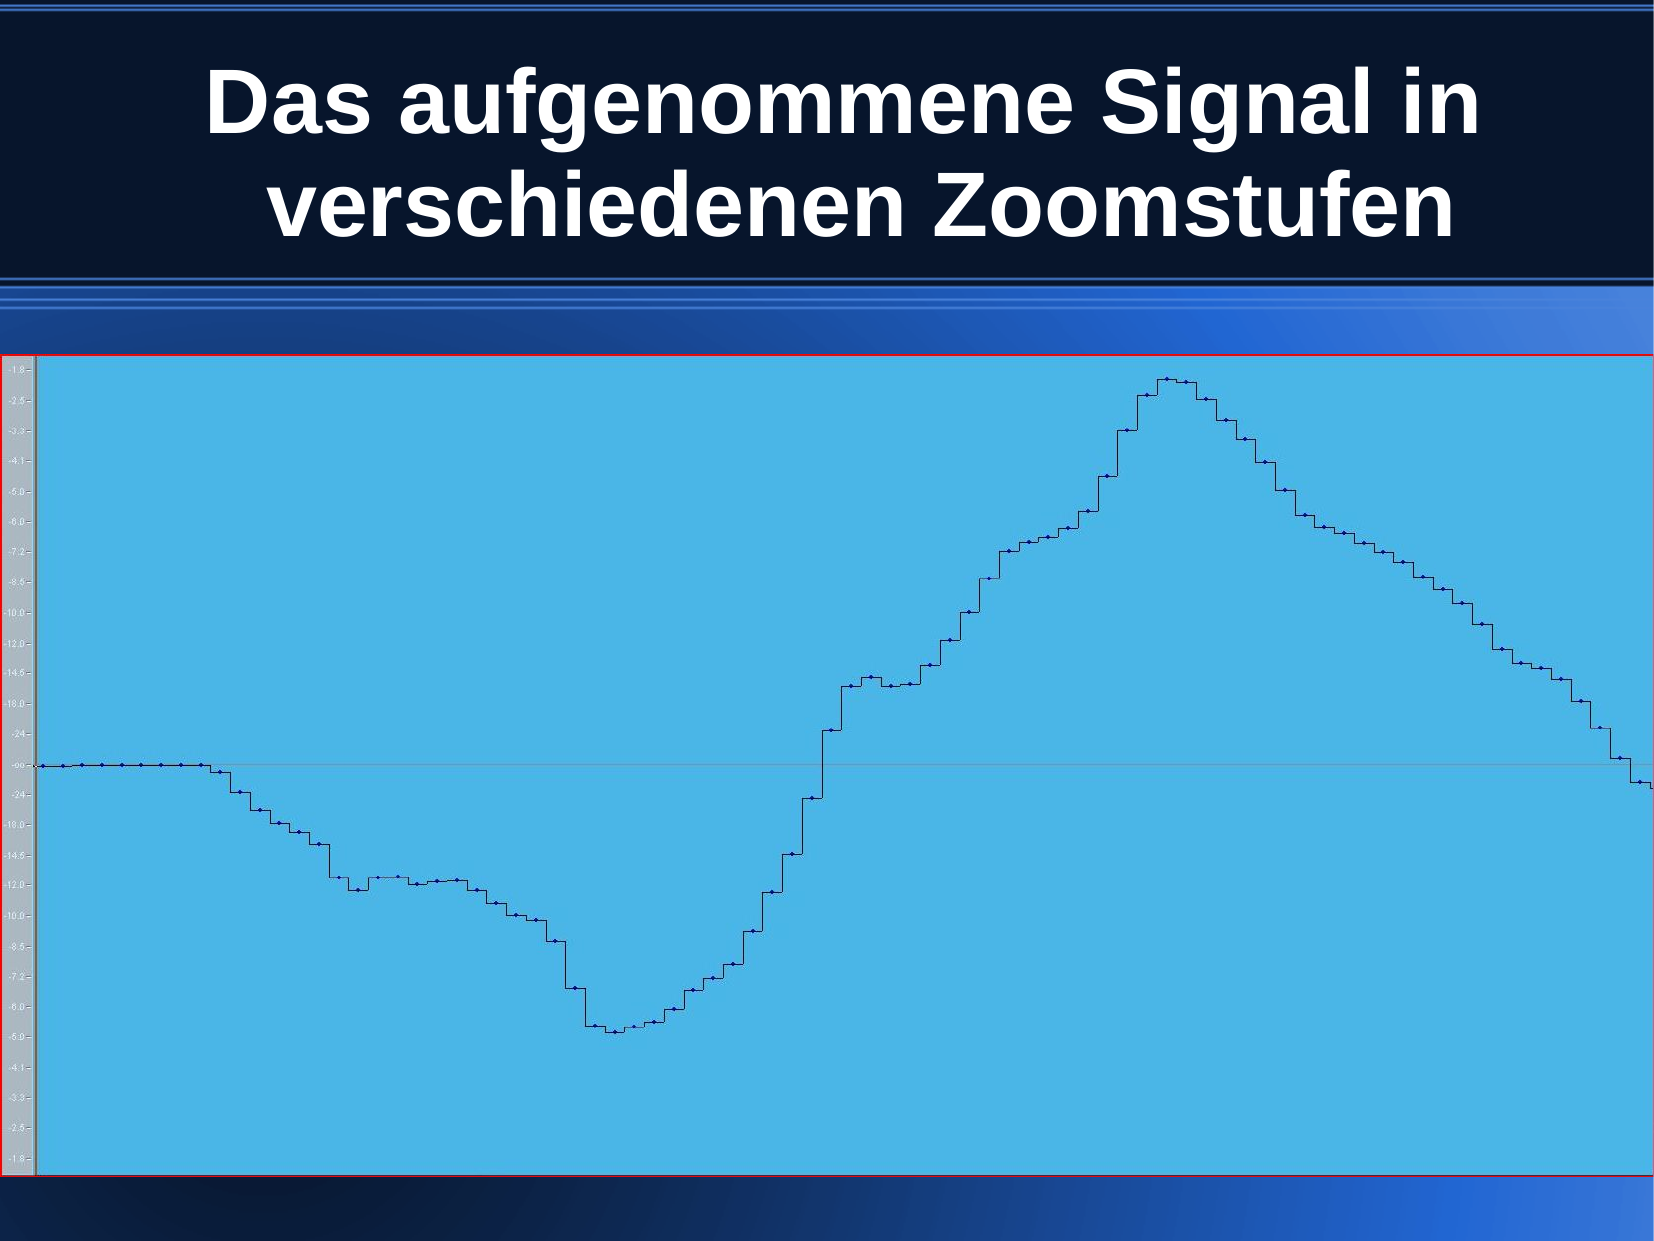

# Das aufgenommene Signal in verschiedenen Zoomstufen